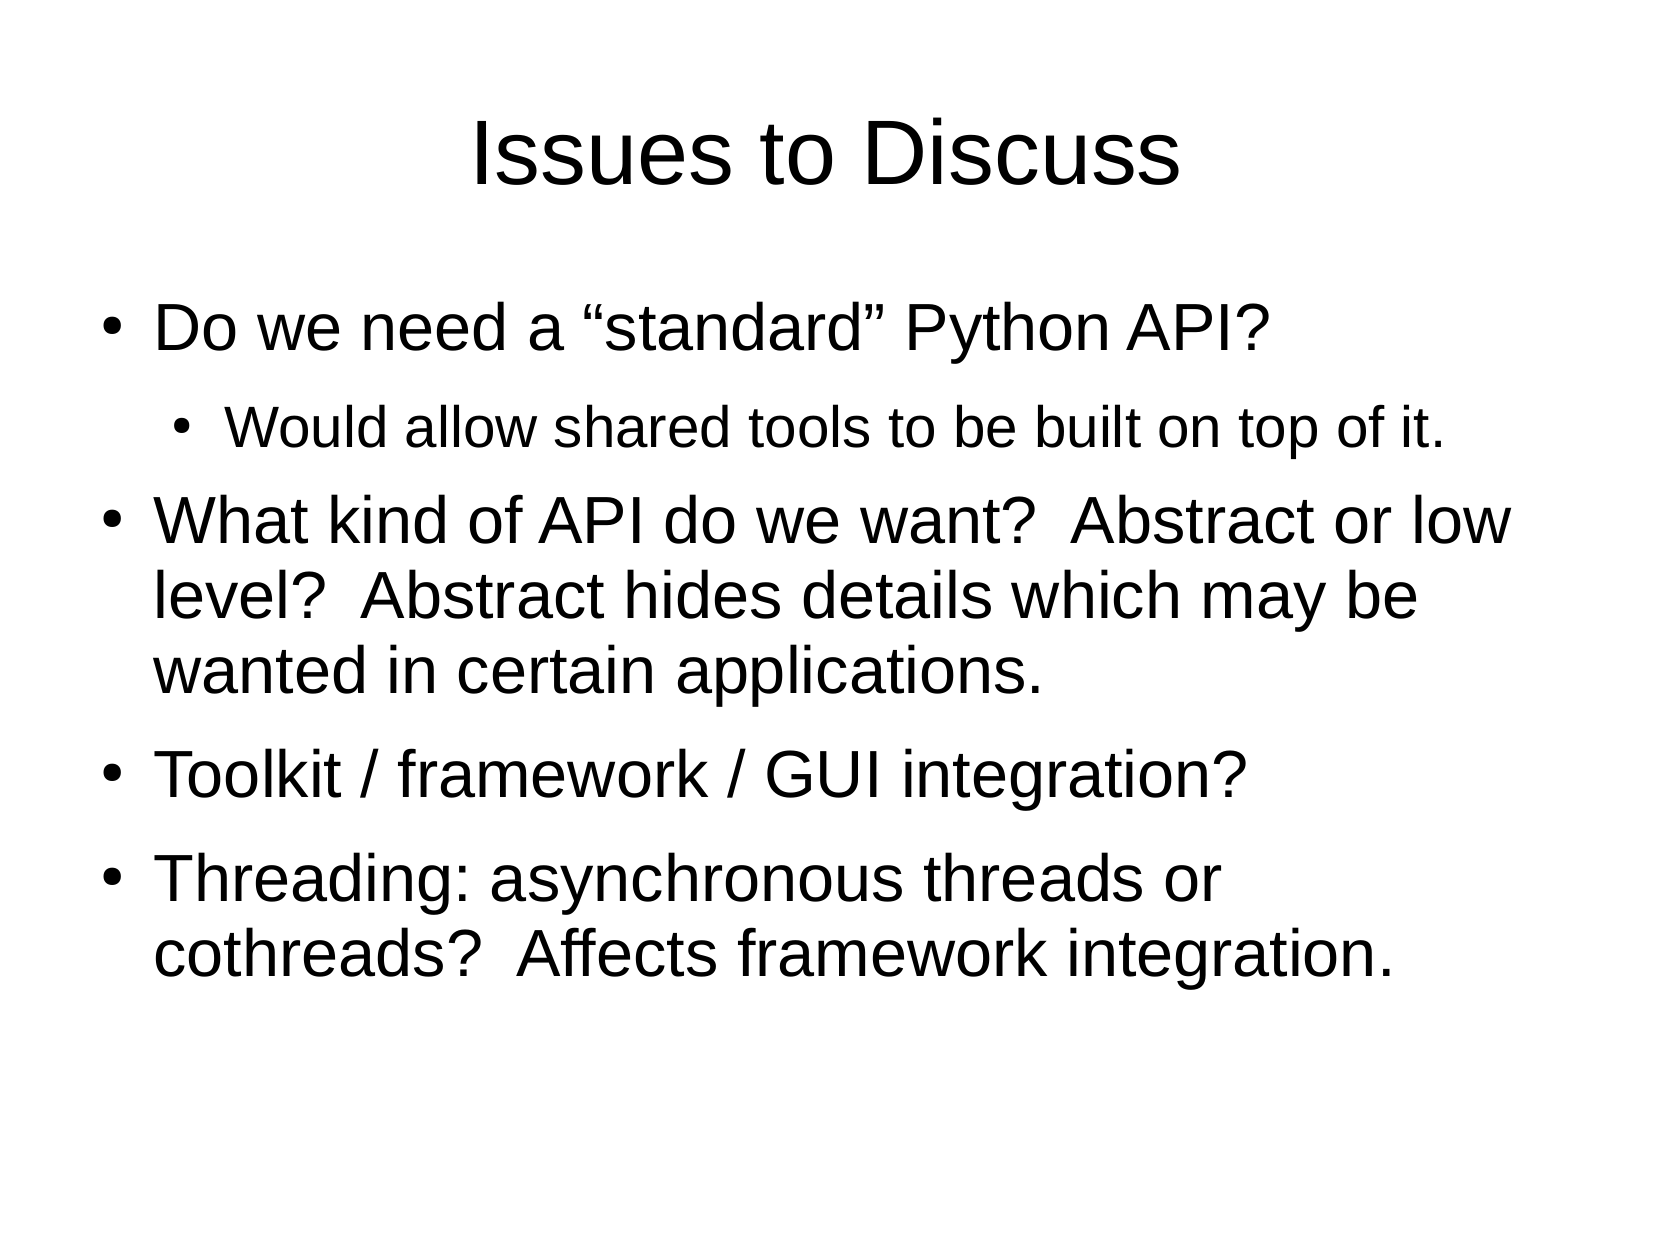

# Issues to Discuss
Do we need a “standard” Python API?
Would allow shared tools to be built on top of it.
What kind of API do we want? Abstract or low level? Abstract hides details which may be wanted in certain applications.
Toolkit / framework / GUI integration?
Threading: asynchronous threads or cothreads? Affects framework integration.